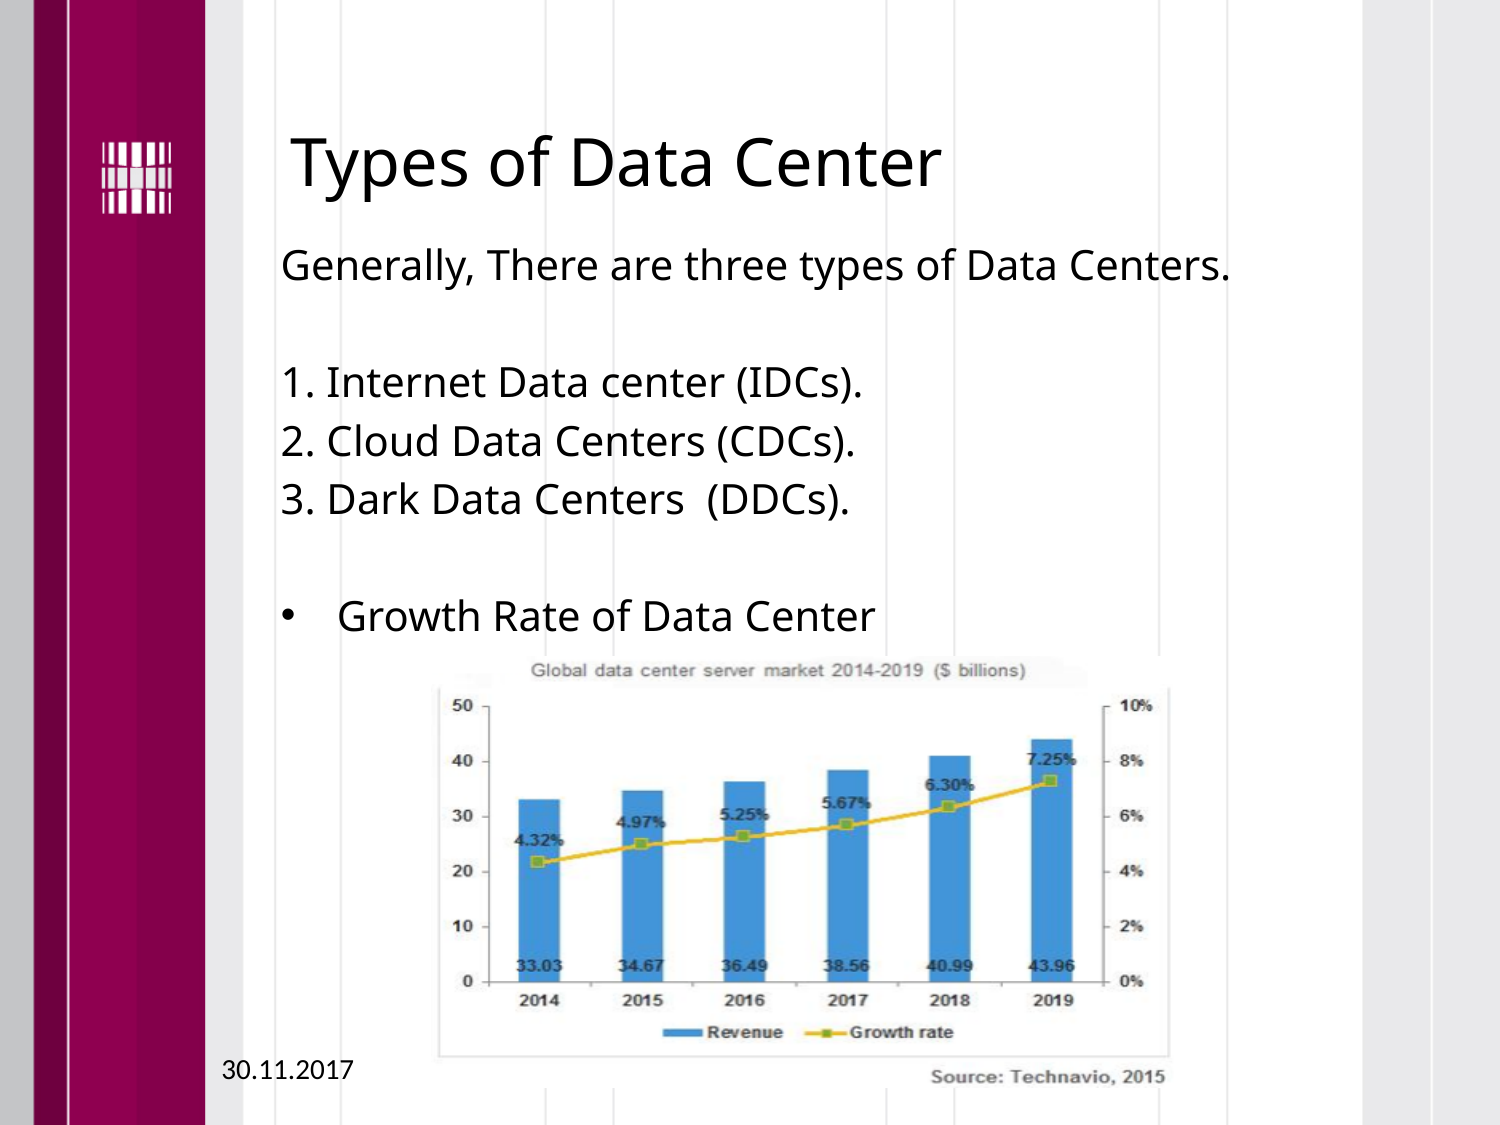

# Types of Data Center
Generally, There are three types of Data Centers.
1. Internet Data center (IDCs).
2. Cloud Data Centers (CDCs).
3. Dark Data Centers (DDCs).
Growth Rate of Data Center
30.11.2017